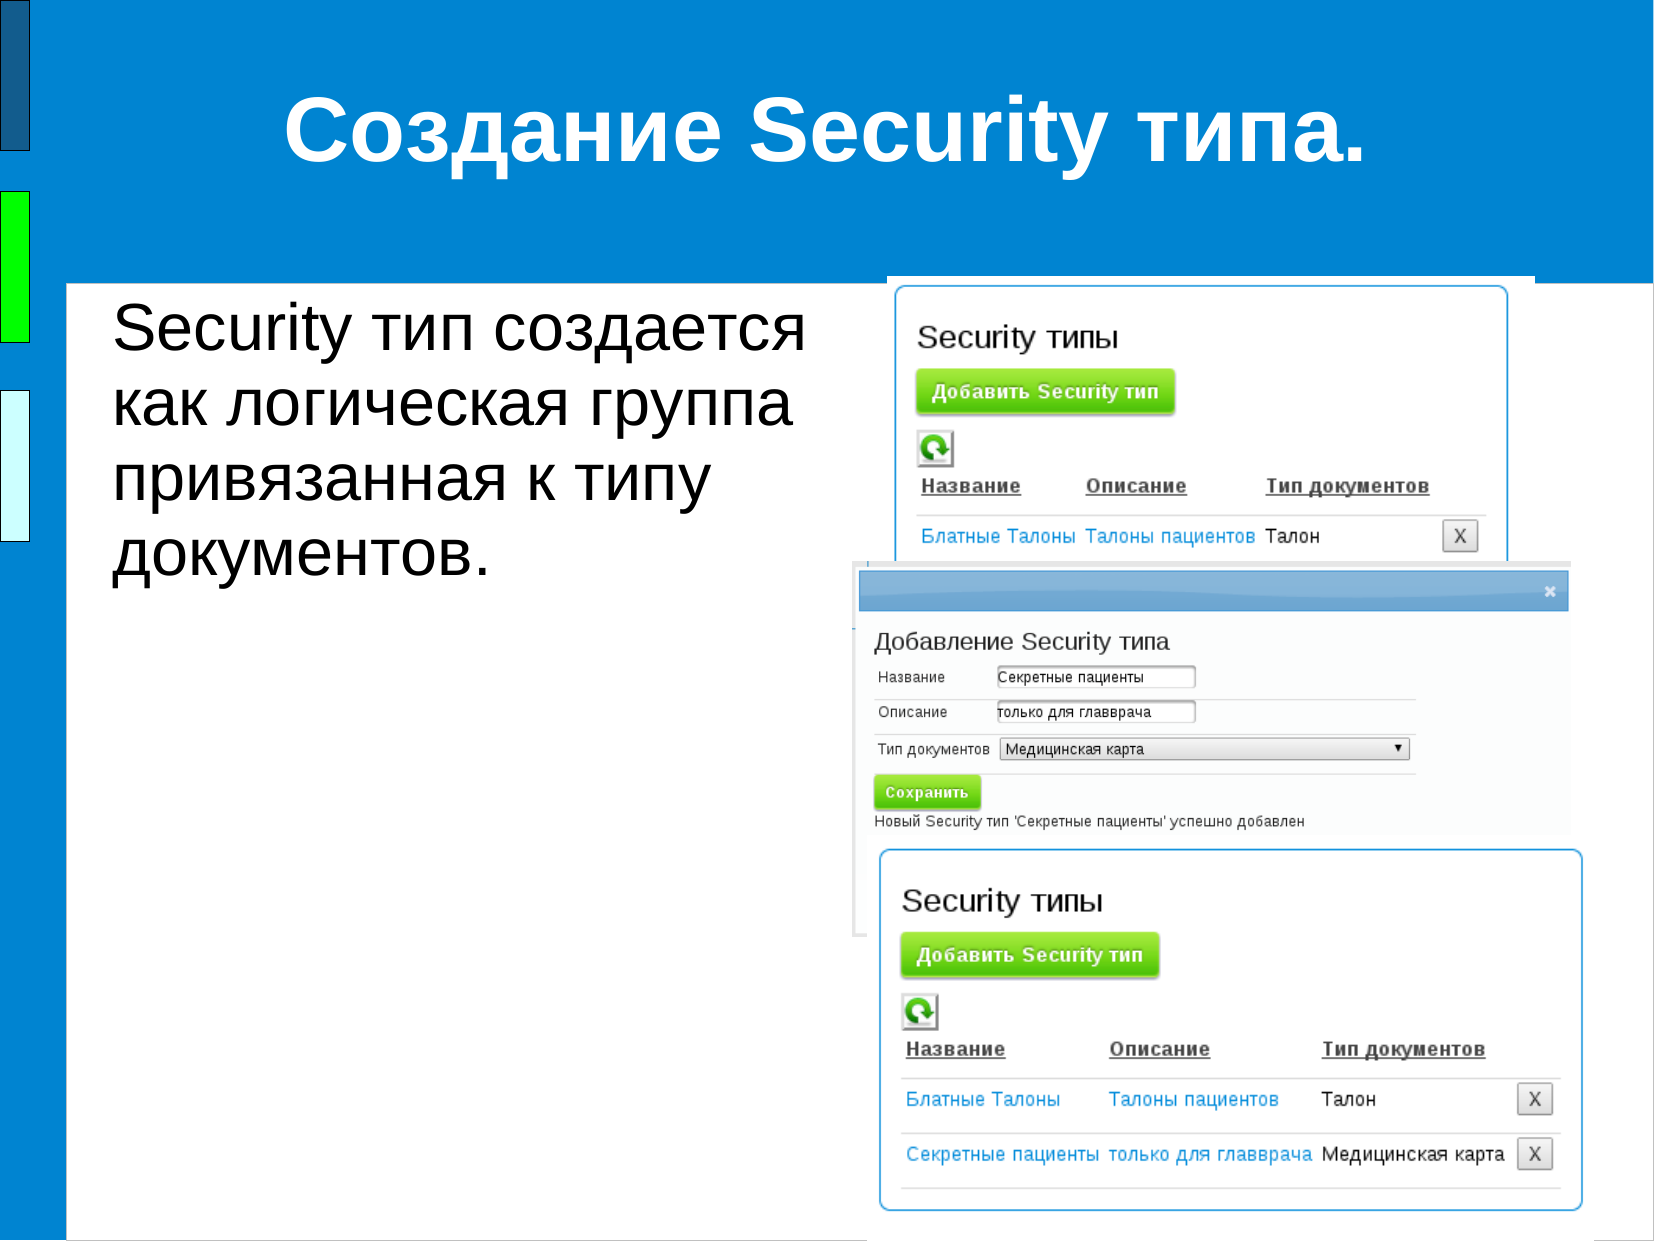

# Создание Security типа.
Security тип создается как логическая группа привязанная к типу документов.
ООО "Альфа-Интегрум", 2013г.